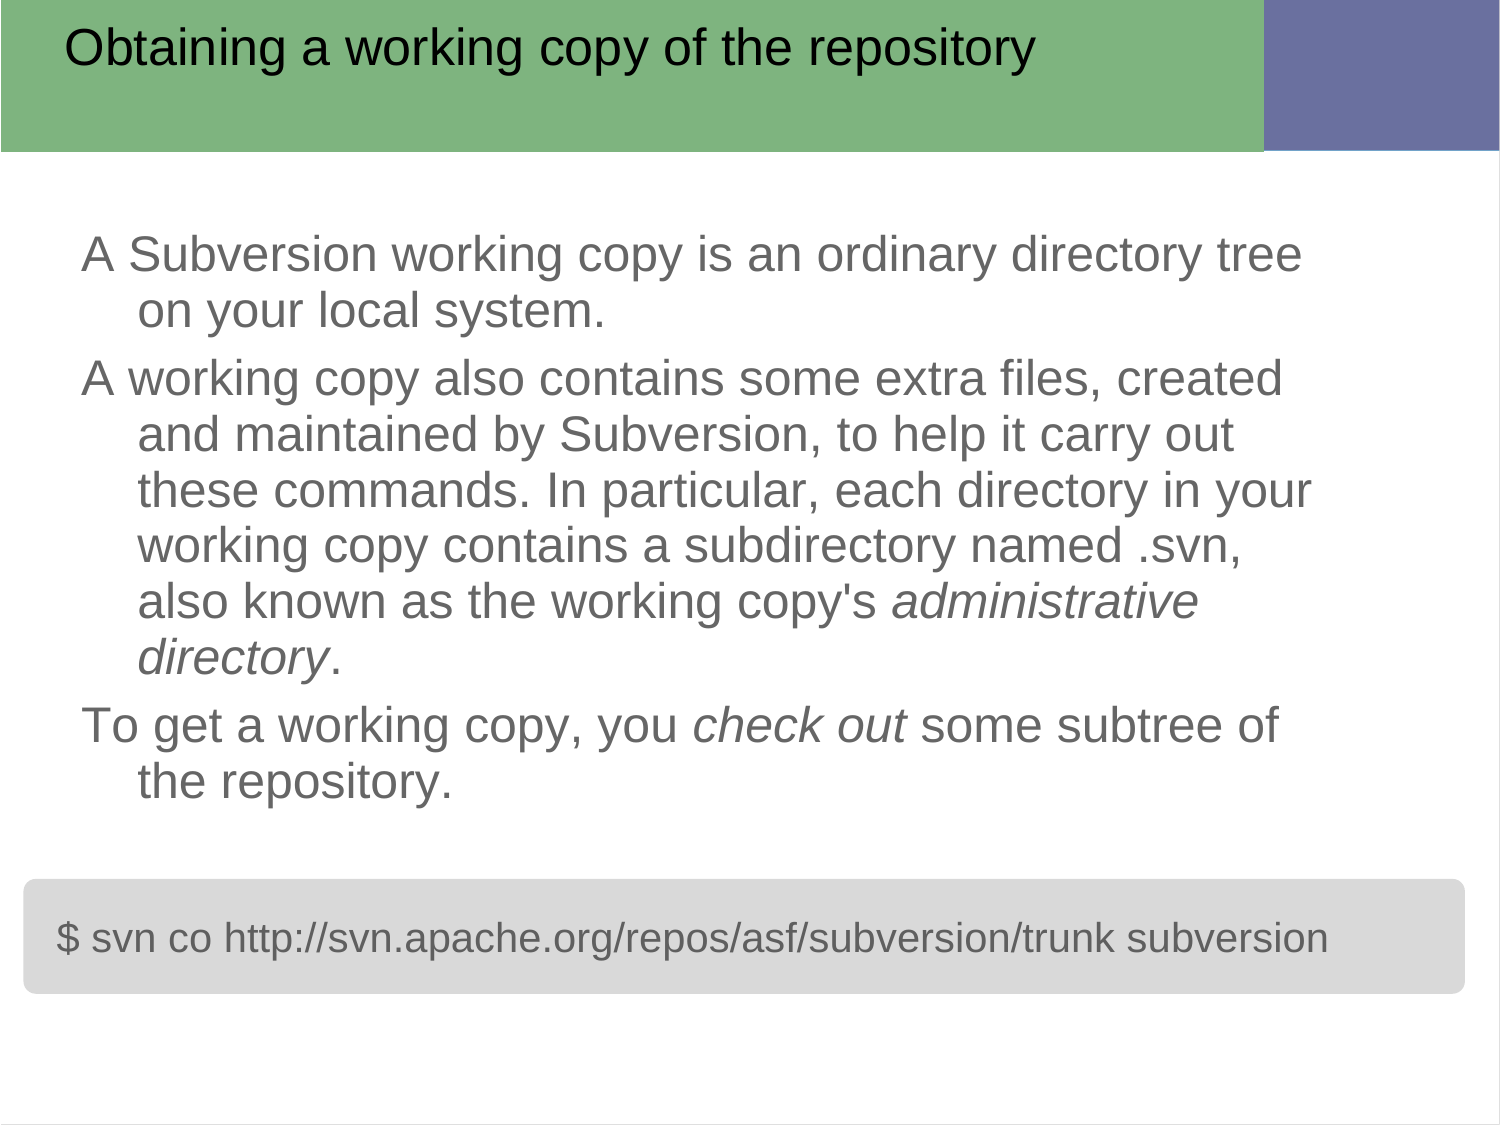

# Obtaining a working copy of the repository
A Subversion working copy is an ordinary directory tree on your local system.
A working copy also contains some extra files, created and maintained by Subversion, to help it carry out these commands. In particular, each directory in your working copy contains a subdirectory named .svn, also known as the working copy's administrative directory.
To get a working copy, you check out some subtree of the repository.
$ svn co http://svn.apache.org/repos/asf/subversion/trunk subversion